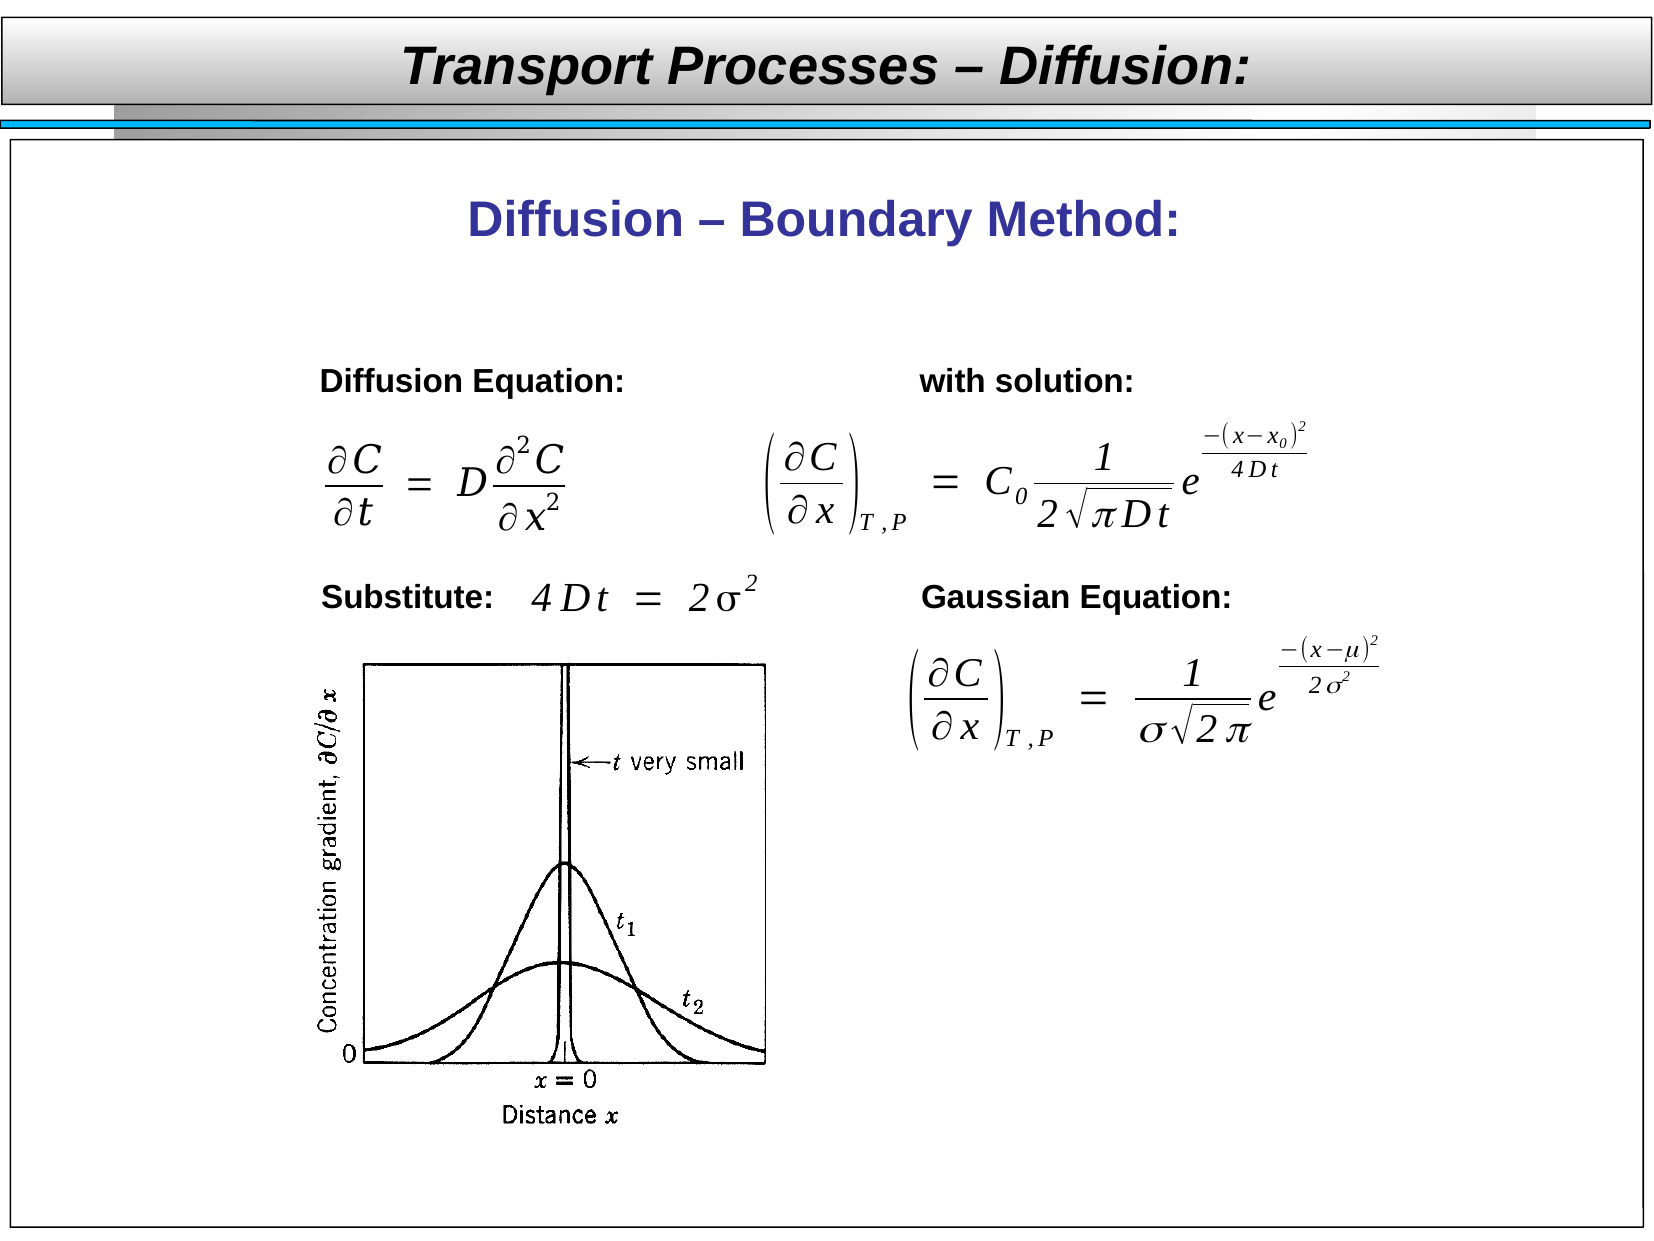

Transport Processes – Diffusion:
# Diffusion – Boundary Method:
Diffusion Equation:				with solution:
Substitute:						Gaussian Equation: